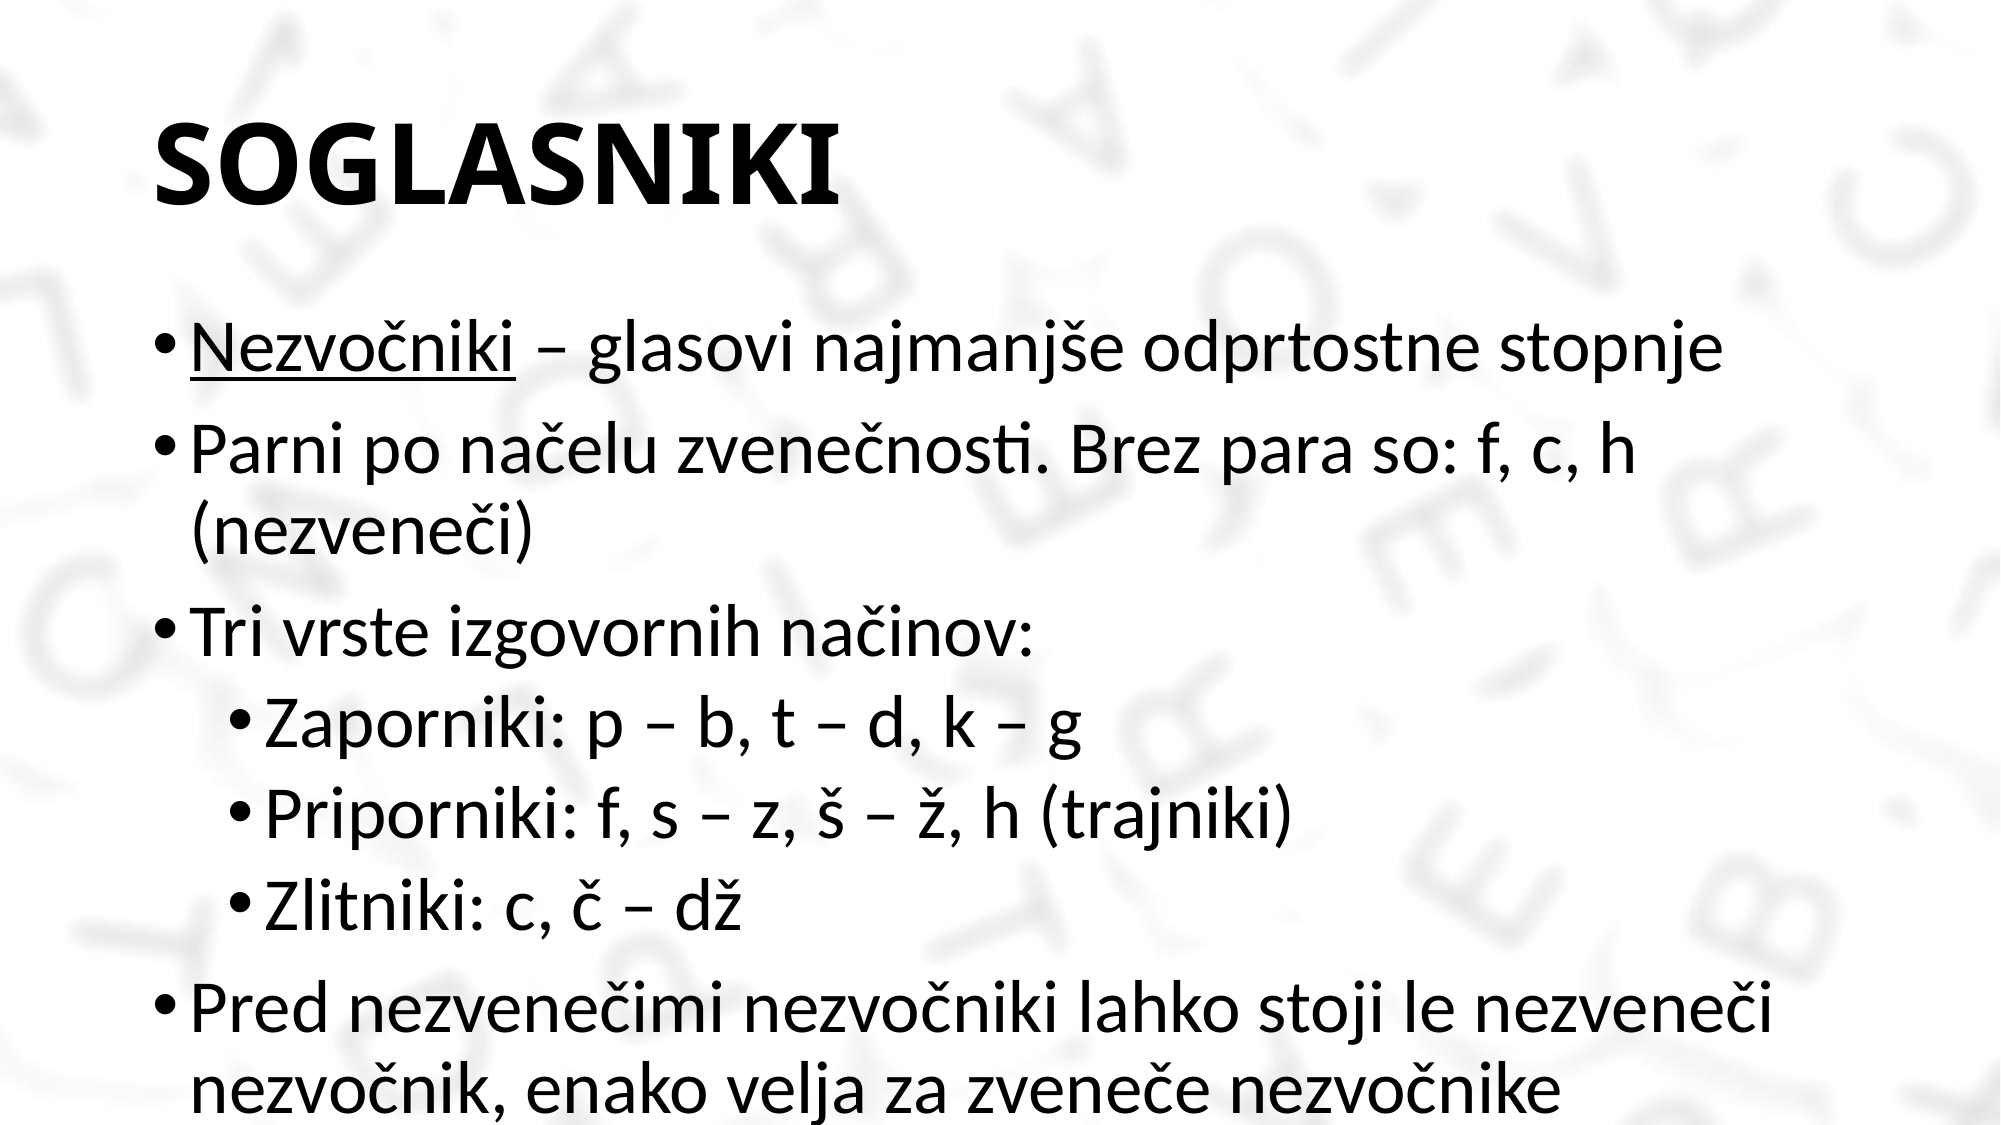

# SOGLASNIKI
Nezvočniki – glasovi najmanjše odprtostne stopnje
Parni po načelu zvenečnosti. Brez para so: f, c, h (nezveneči)
Tri vrste izgovornih načinov:
Zaporniki: p – b, t – d, k – g
Priporniki: f, s – z, š – ž, h (trajniki)
Zlitniki: c, č – dž
Pred nezvenečimi nezvočniki lahko stoji le nezveneči nezvočnik, enako velja za zveneče nezvočnike